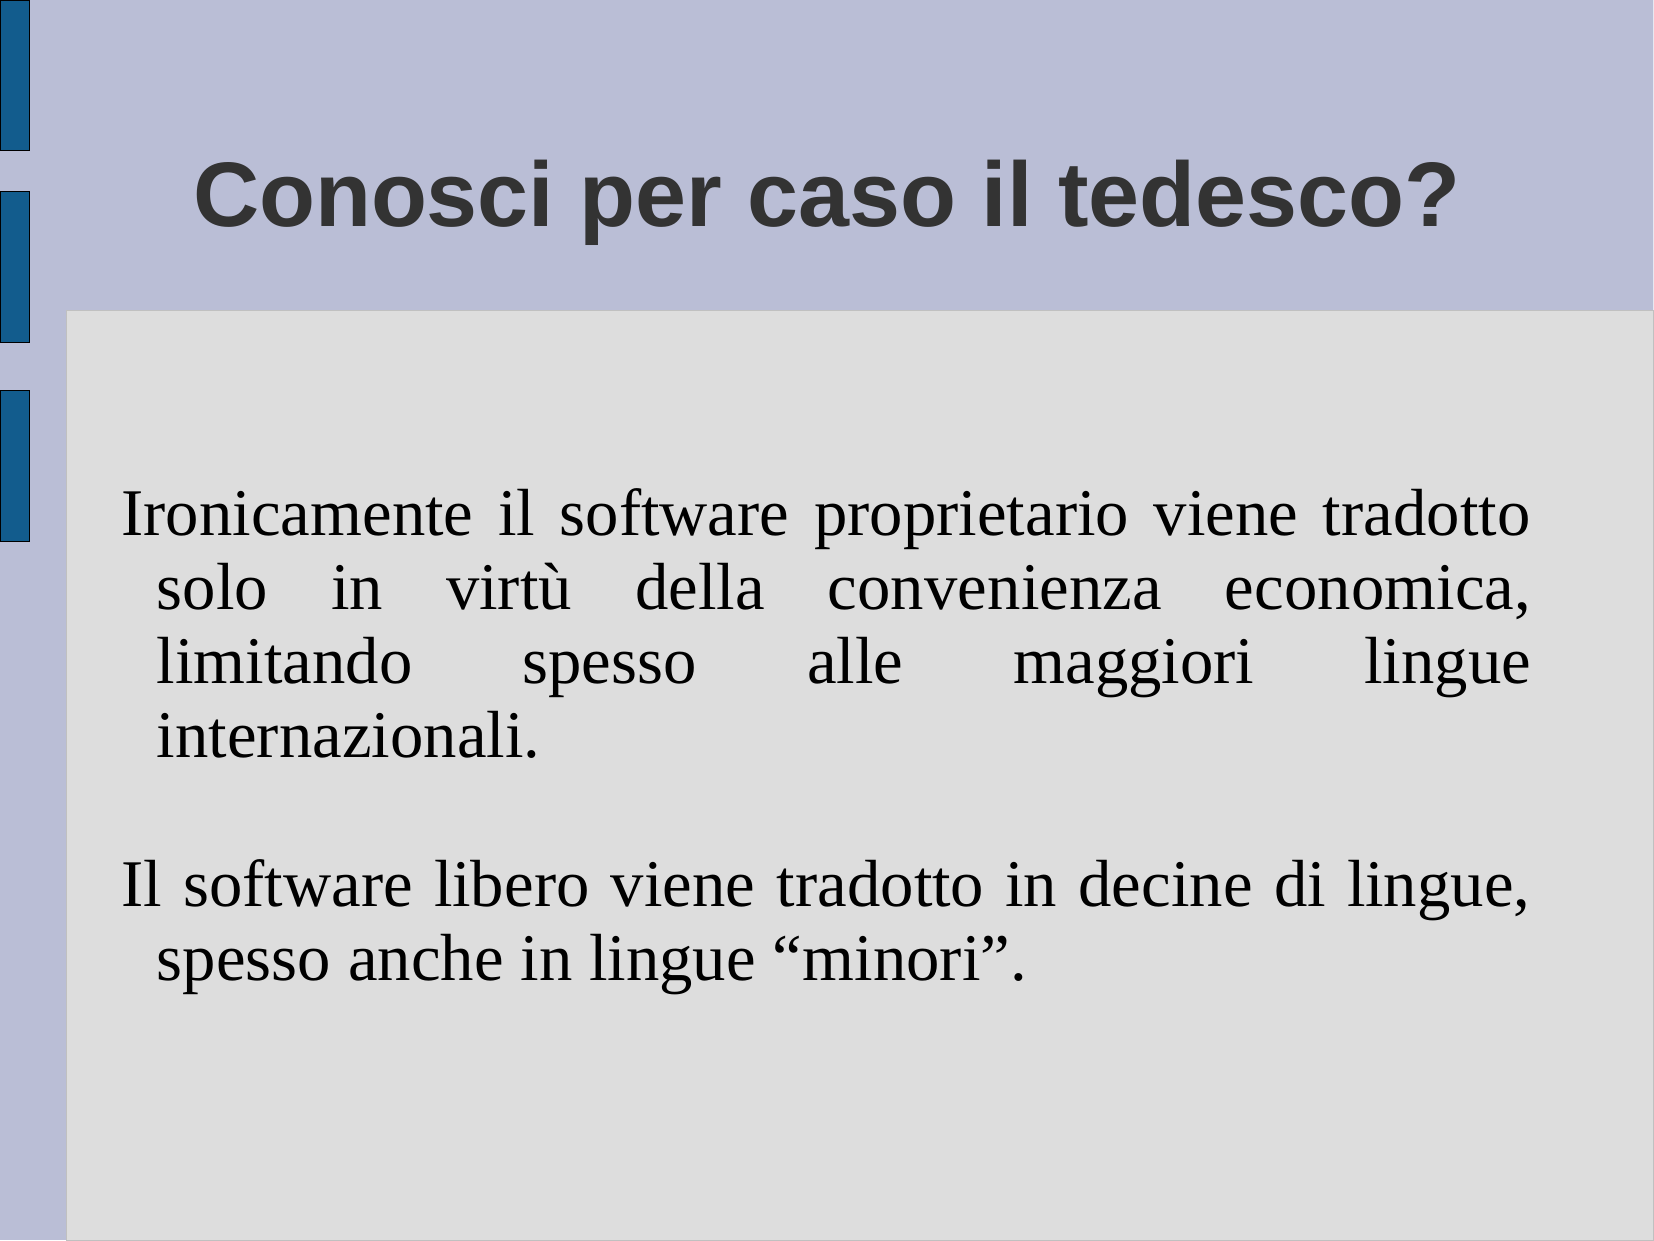

# Conosci per caso il tedesco?
Ironicamente il software proprietario viene tradotto solo in virtù della convenienza economica, limitando spesso alle maggiori lingue internazionali.
Il software libero viene tradotto in decine di lingue, spesso anche in lingue “minori”.